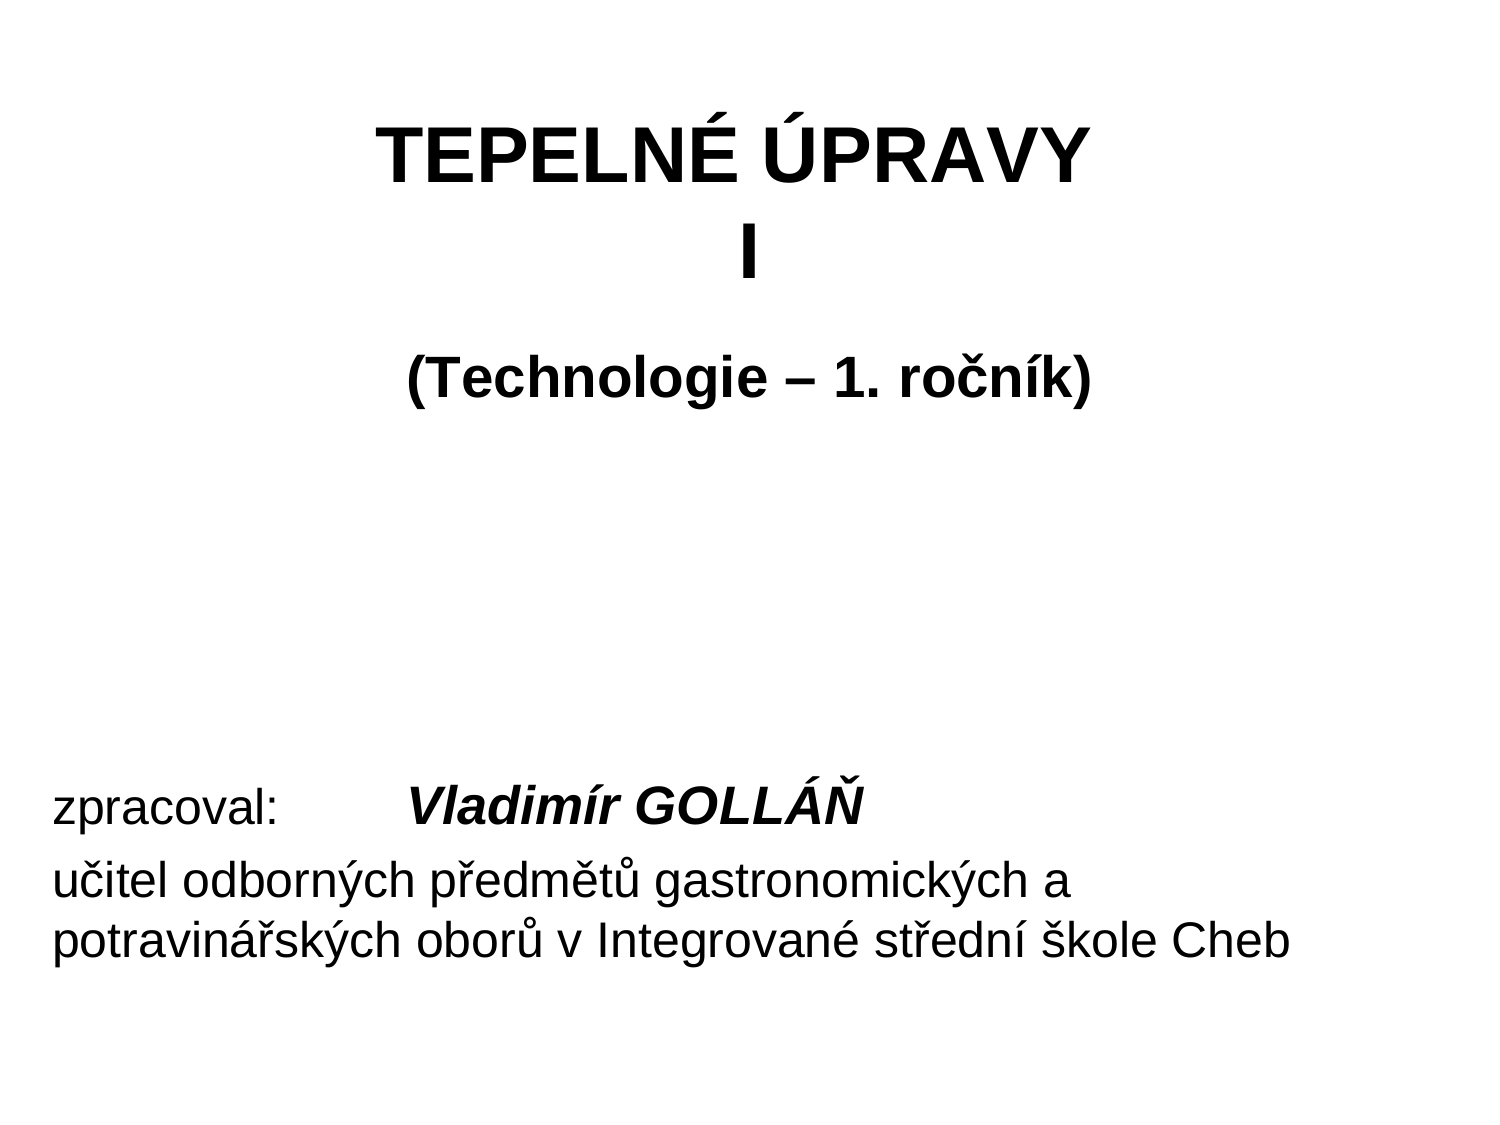

# TEPELNÉ ÚPRAVY I (Technologie – 1. ročník)
zpracoval: Vladimír GOLLÁŇ
učitel odborných předmětů gastronomických a potravinářských oborů v Integrované střední škole Cheb